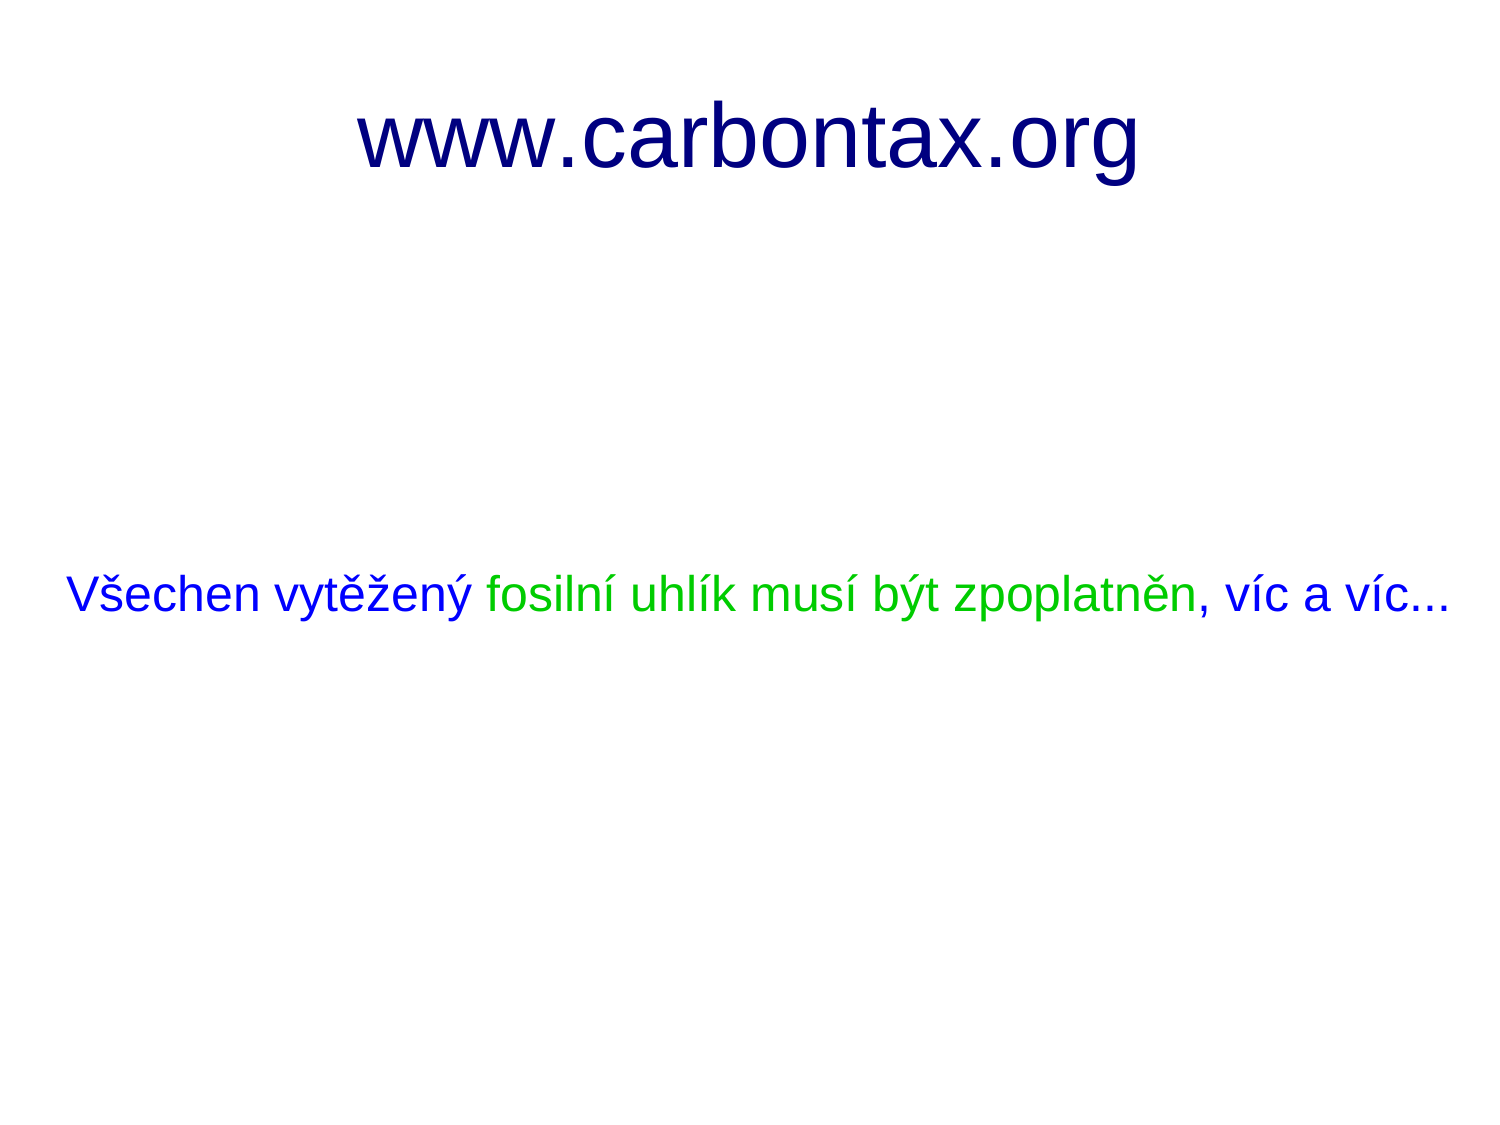

# www.carbontax.org
Všechen vytěžený fosilní uhlík musí být zpoplatněn, víc a víc...